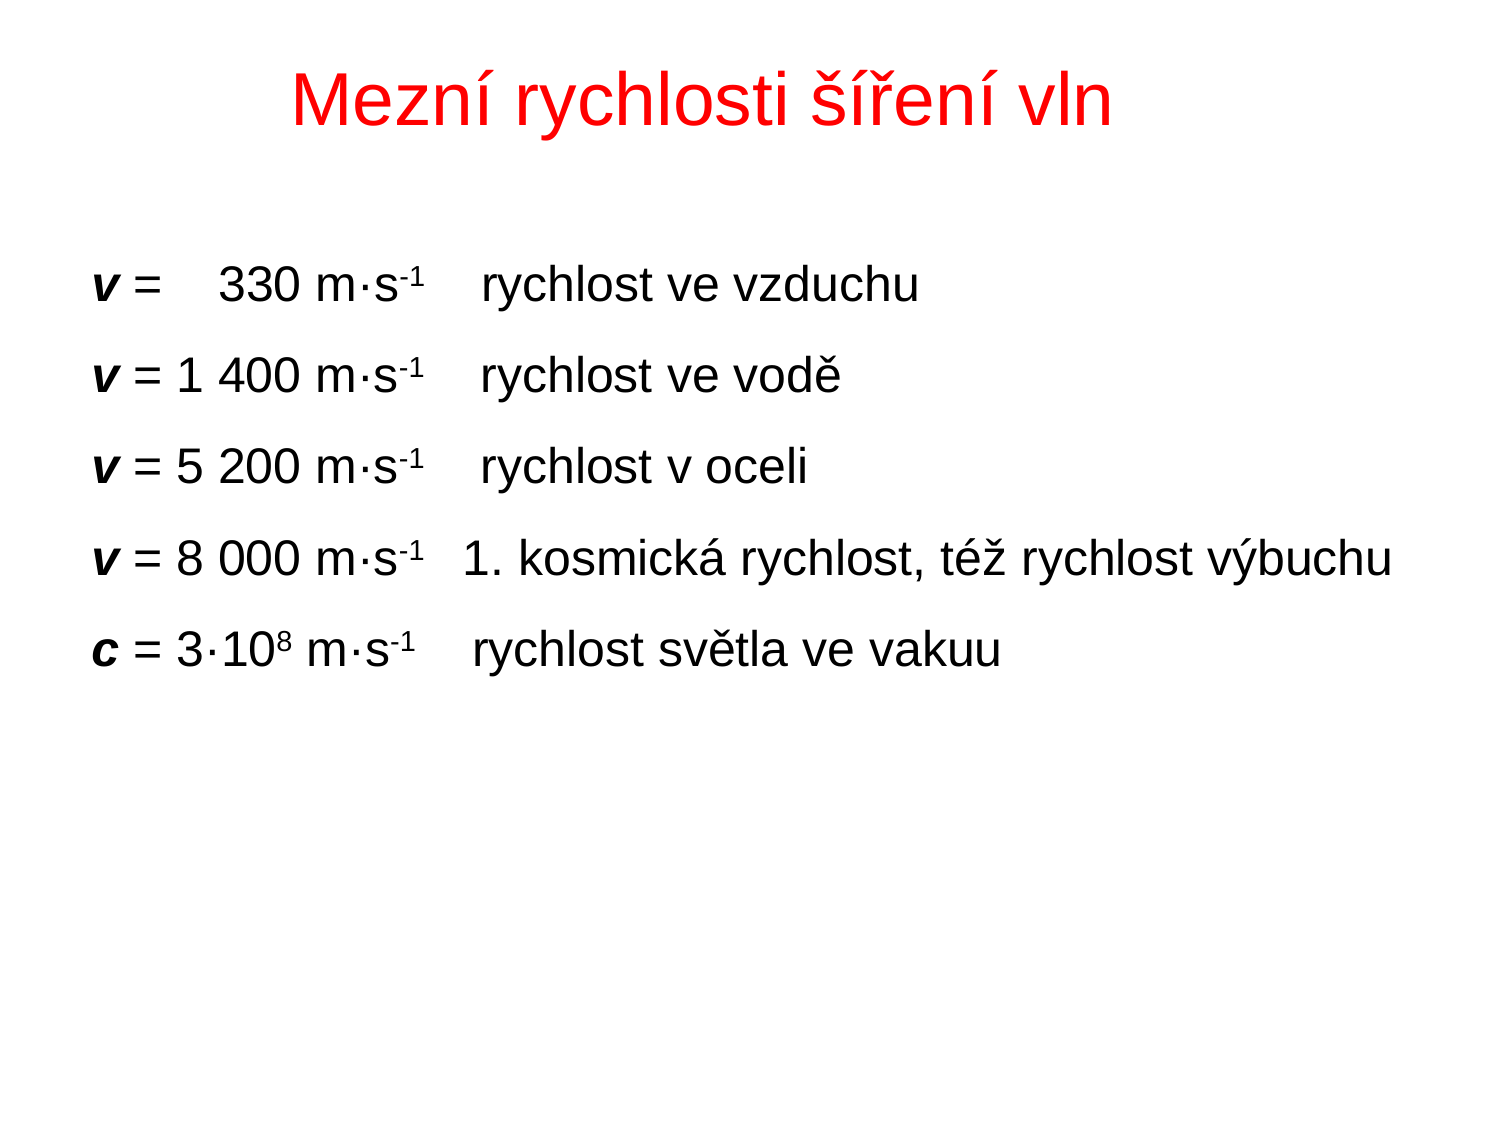

Mezní rychlosti šíření vln
v = 330 m·s-1 rychlost ve vzduchu
v = 1 400 m·s-1 rychlost ve vodě
v = 5 200 m·s-1 rychlost v oceli
v = 8 000 m·s-1 1. kosmická rychlost, též rychlost výbuchu
c = 3·108 m·s-1 rychlost světla ve vakuu